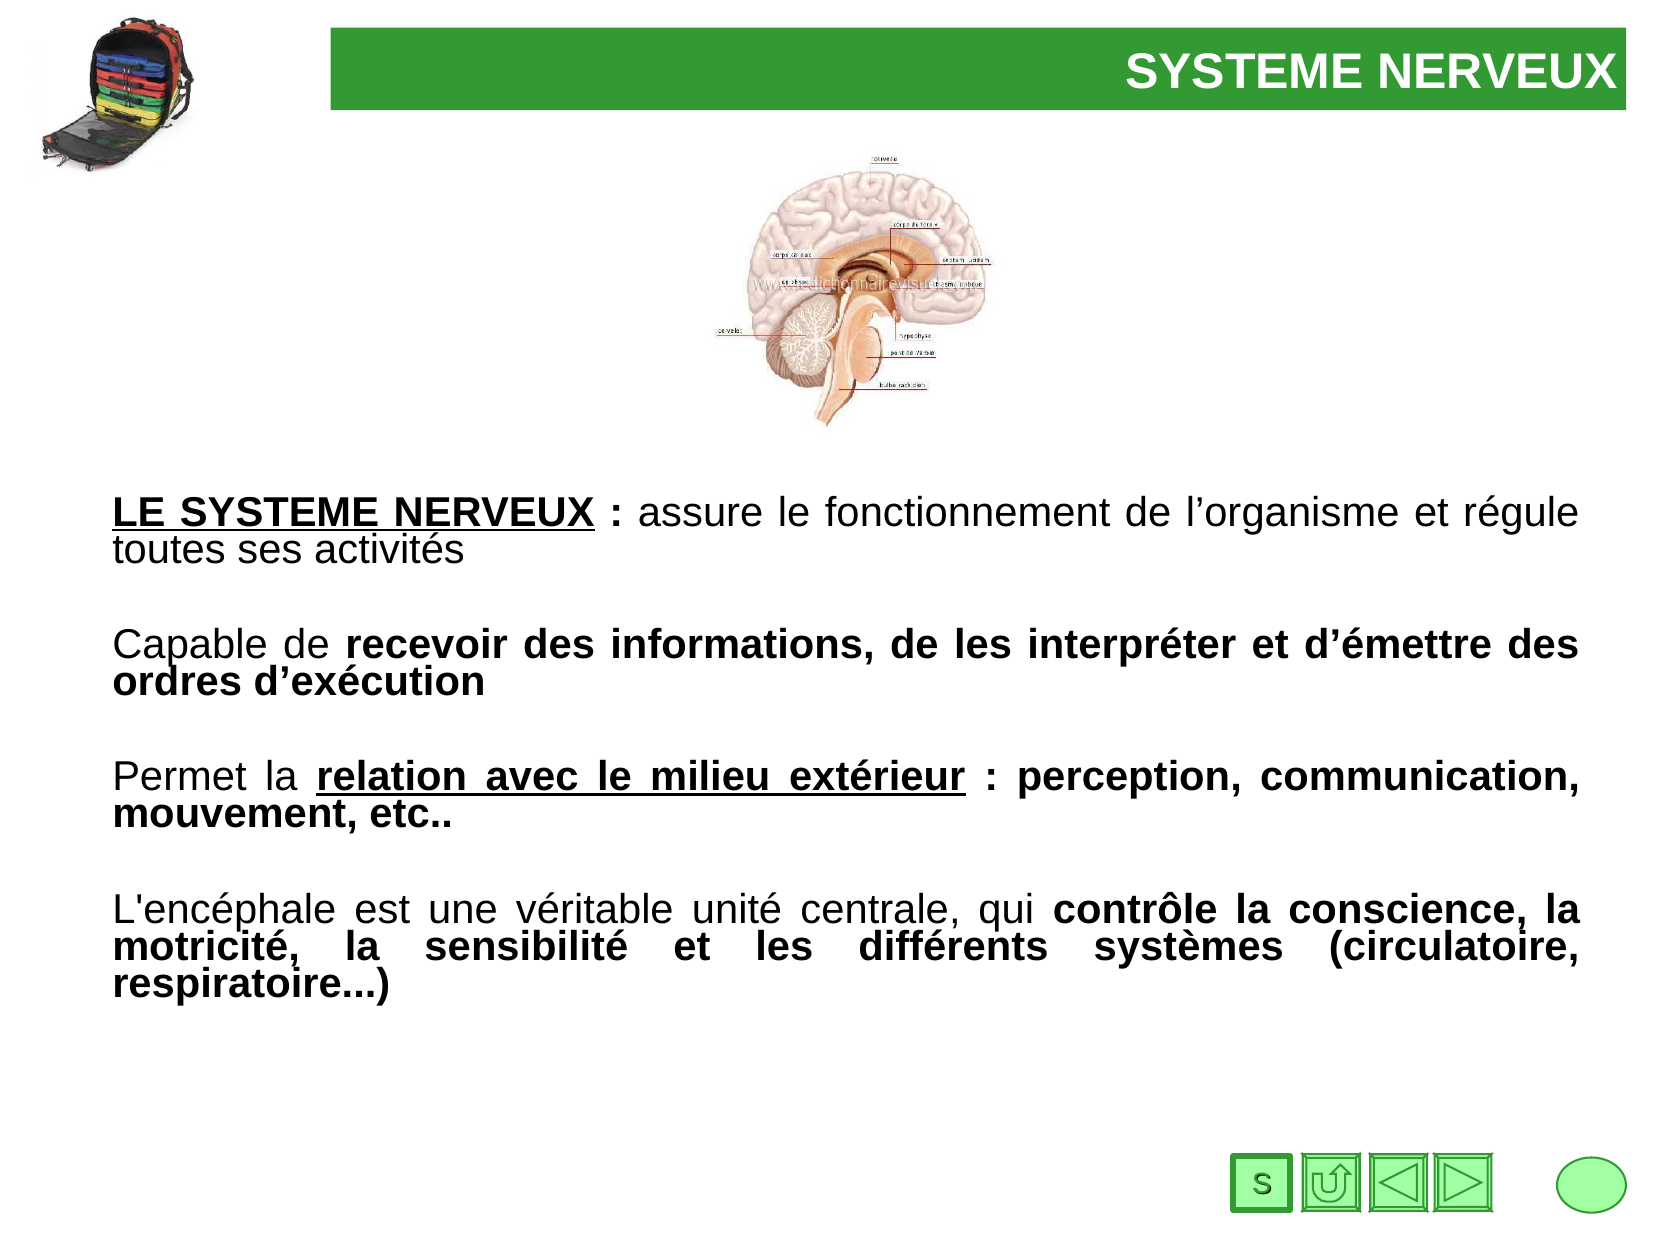

# SYSTEME NERVEUX
LE SYSTEME NERVEUX : assure le fonctionnement de l’organisme et régule toutes ses activités
Capable de recevoir des informations, de les interpréter et d’émettre des ordres d’exécution
Permet la relation avec le milieu extérieur : perception, communication, mouvement, etc..
L'encéphale est une véritable unité centrale, qui contrôle la conscience, la motricité, la sensibilité et les différents systèmes (circulatoire, respiratoire...)